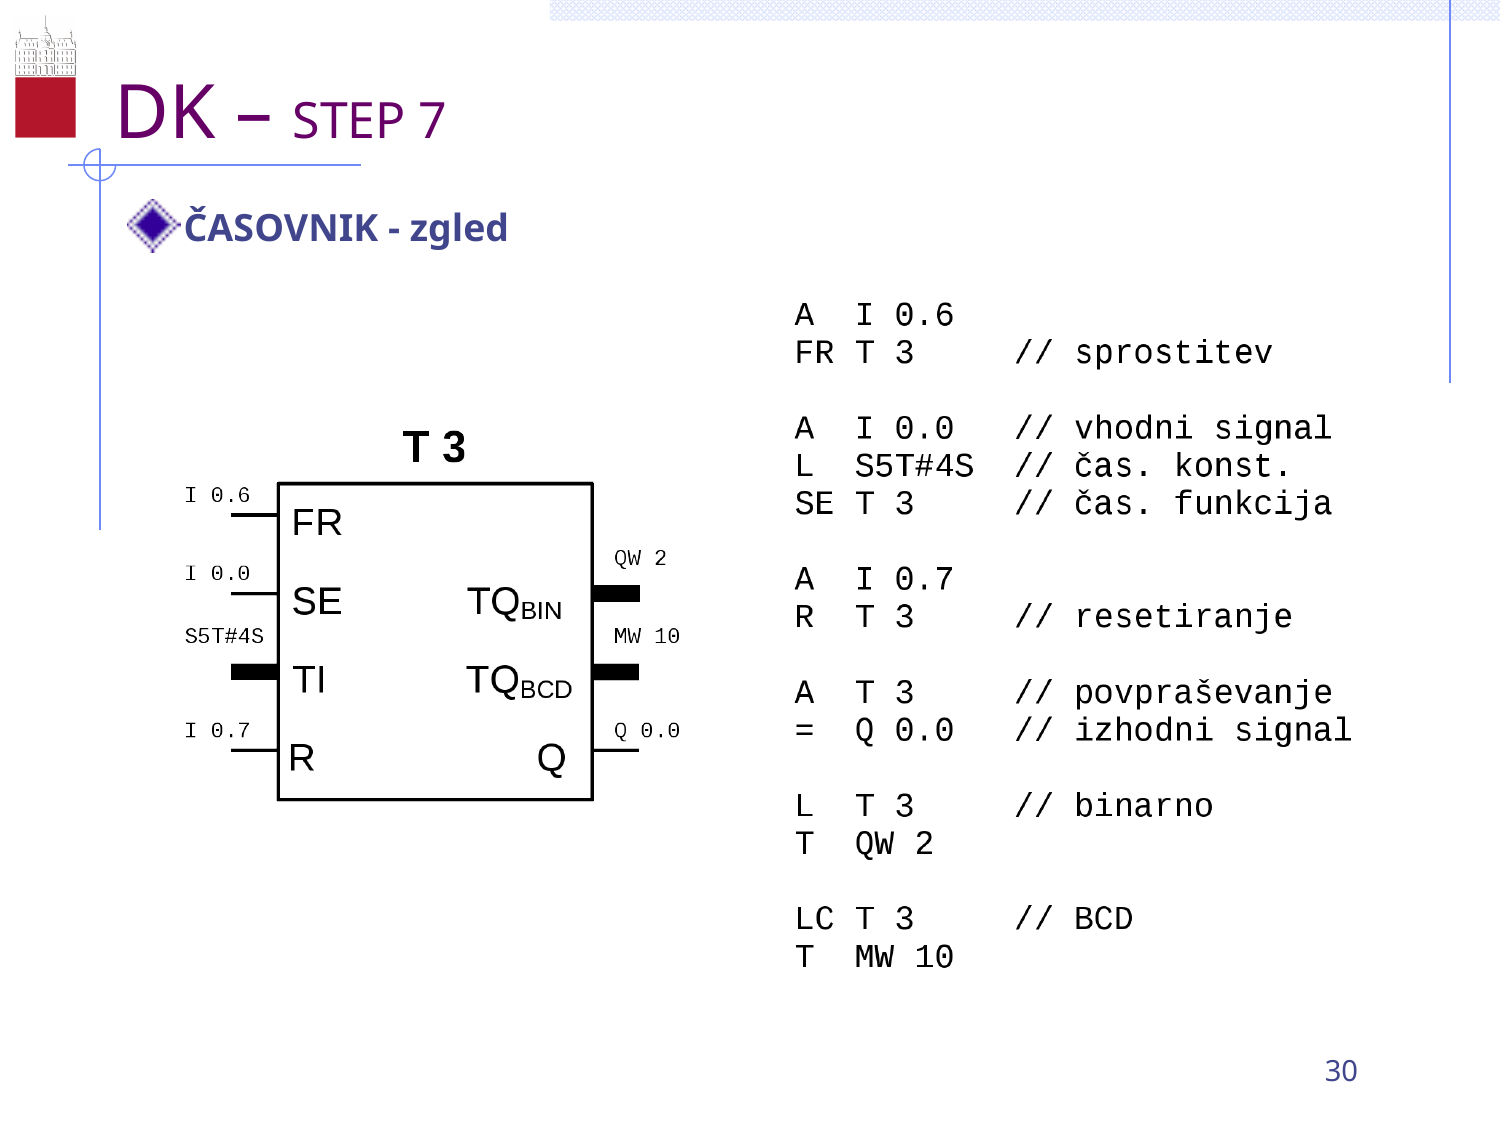

DK – STEP 7
# ČASOVNIK - zgled